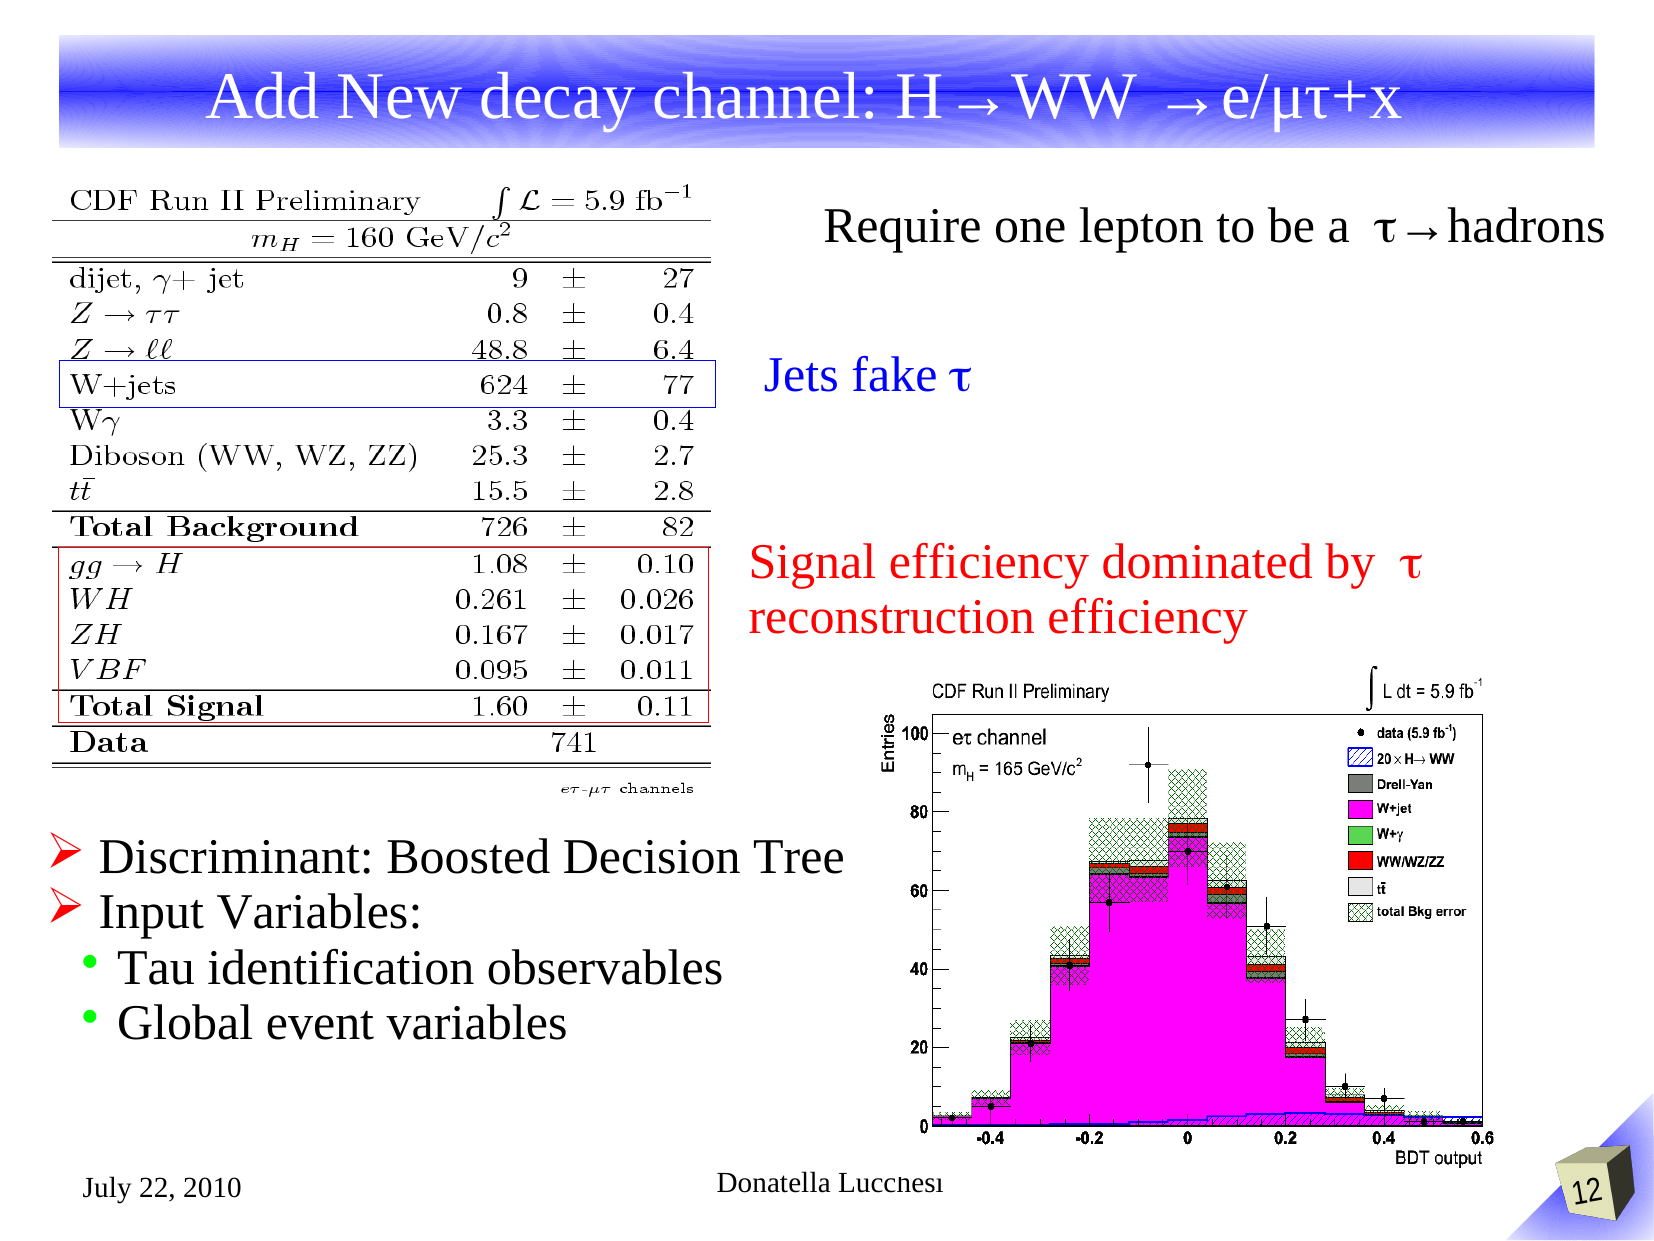

Add New decay channel: H→WW →e/μτ+x
Require one lepton to be a t→hadrons
Jets fake t
Signal efficiency dominated by t
reconstruction efficiency
 Discriminant: Boosted Decision Tree
 Input Variables:
Tau identification observables
Global event variables
Donatella Lucchesi
July 22, 2010